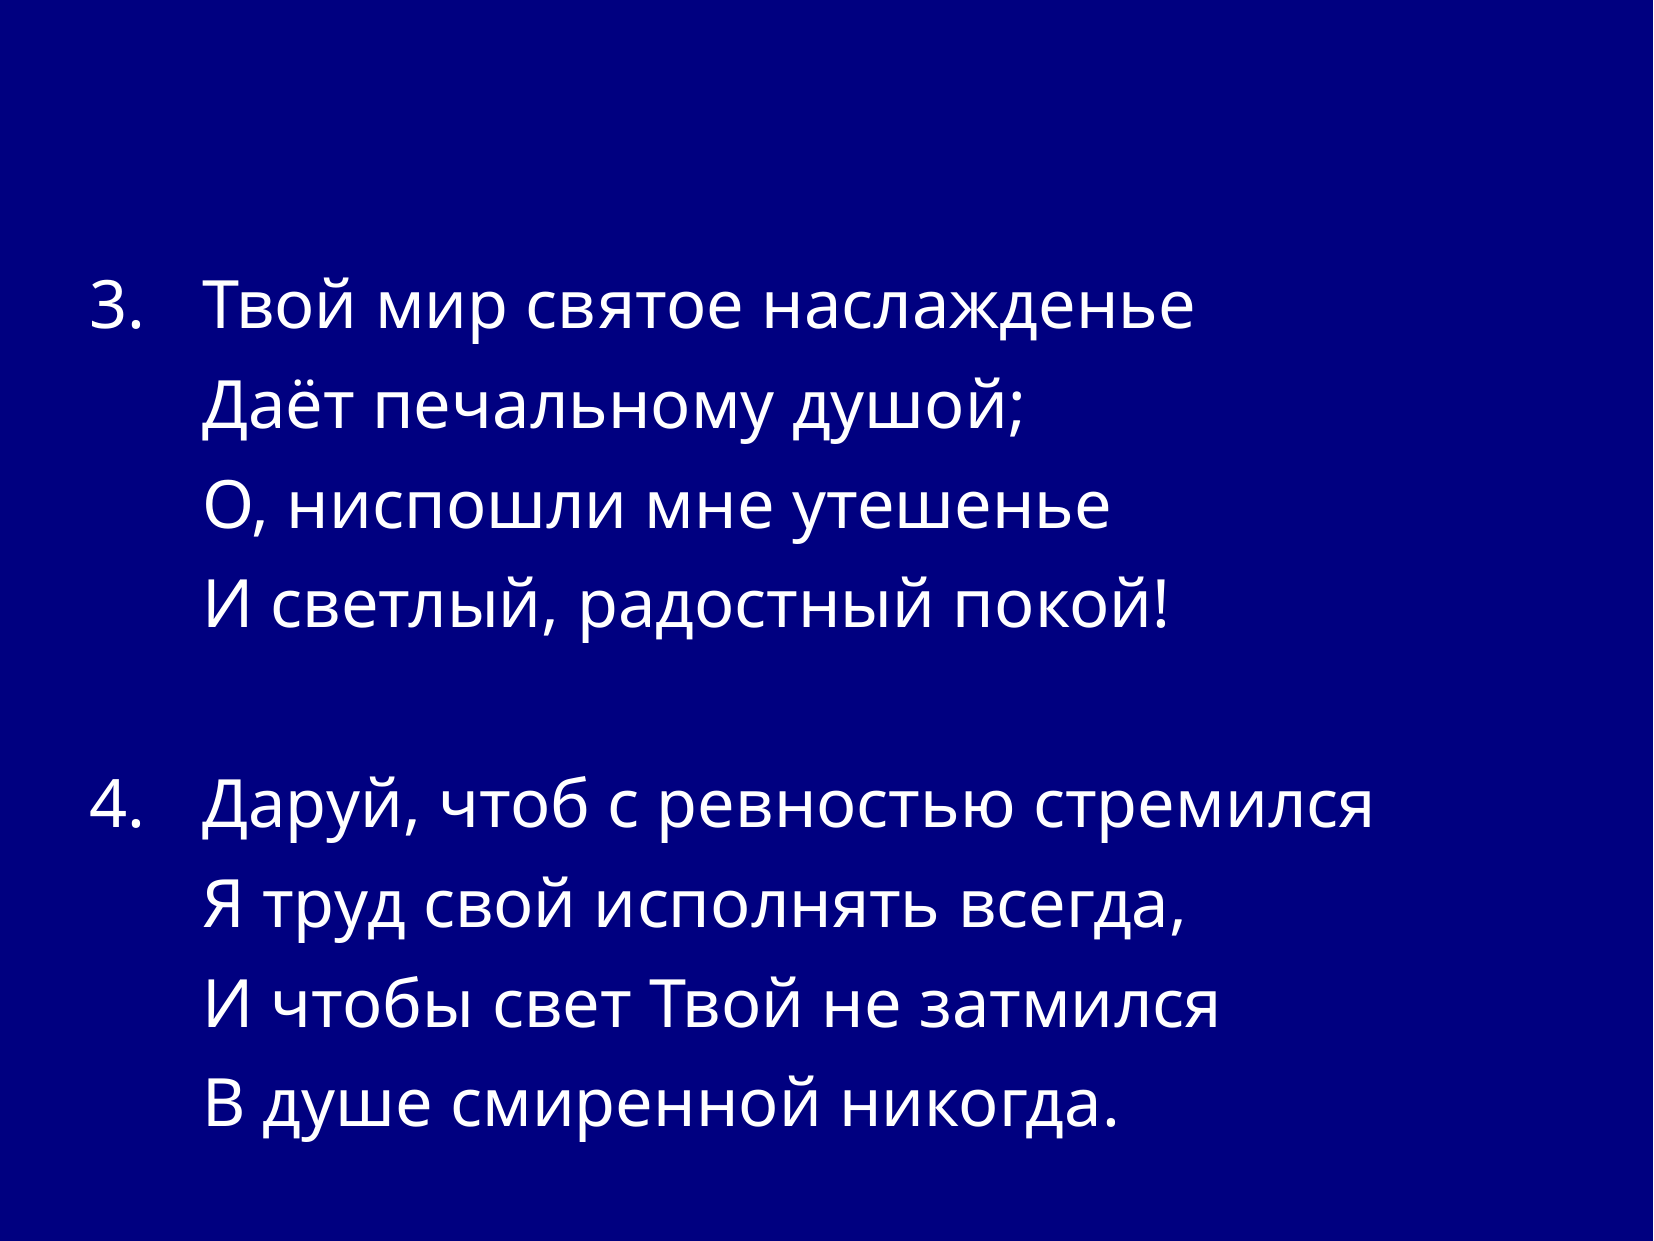

3.	Твой мир святое наслажденье
	Даёт печальному душой;
	О, ниспошли мне утешенье
	И светлый, радостный покой!
4.	Даруй, чтоб с ревностью стремился
	Я труд свой исполнять всегда,
	И чтобы свет Твой не затмился
	В душе смиренной никогда.